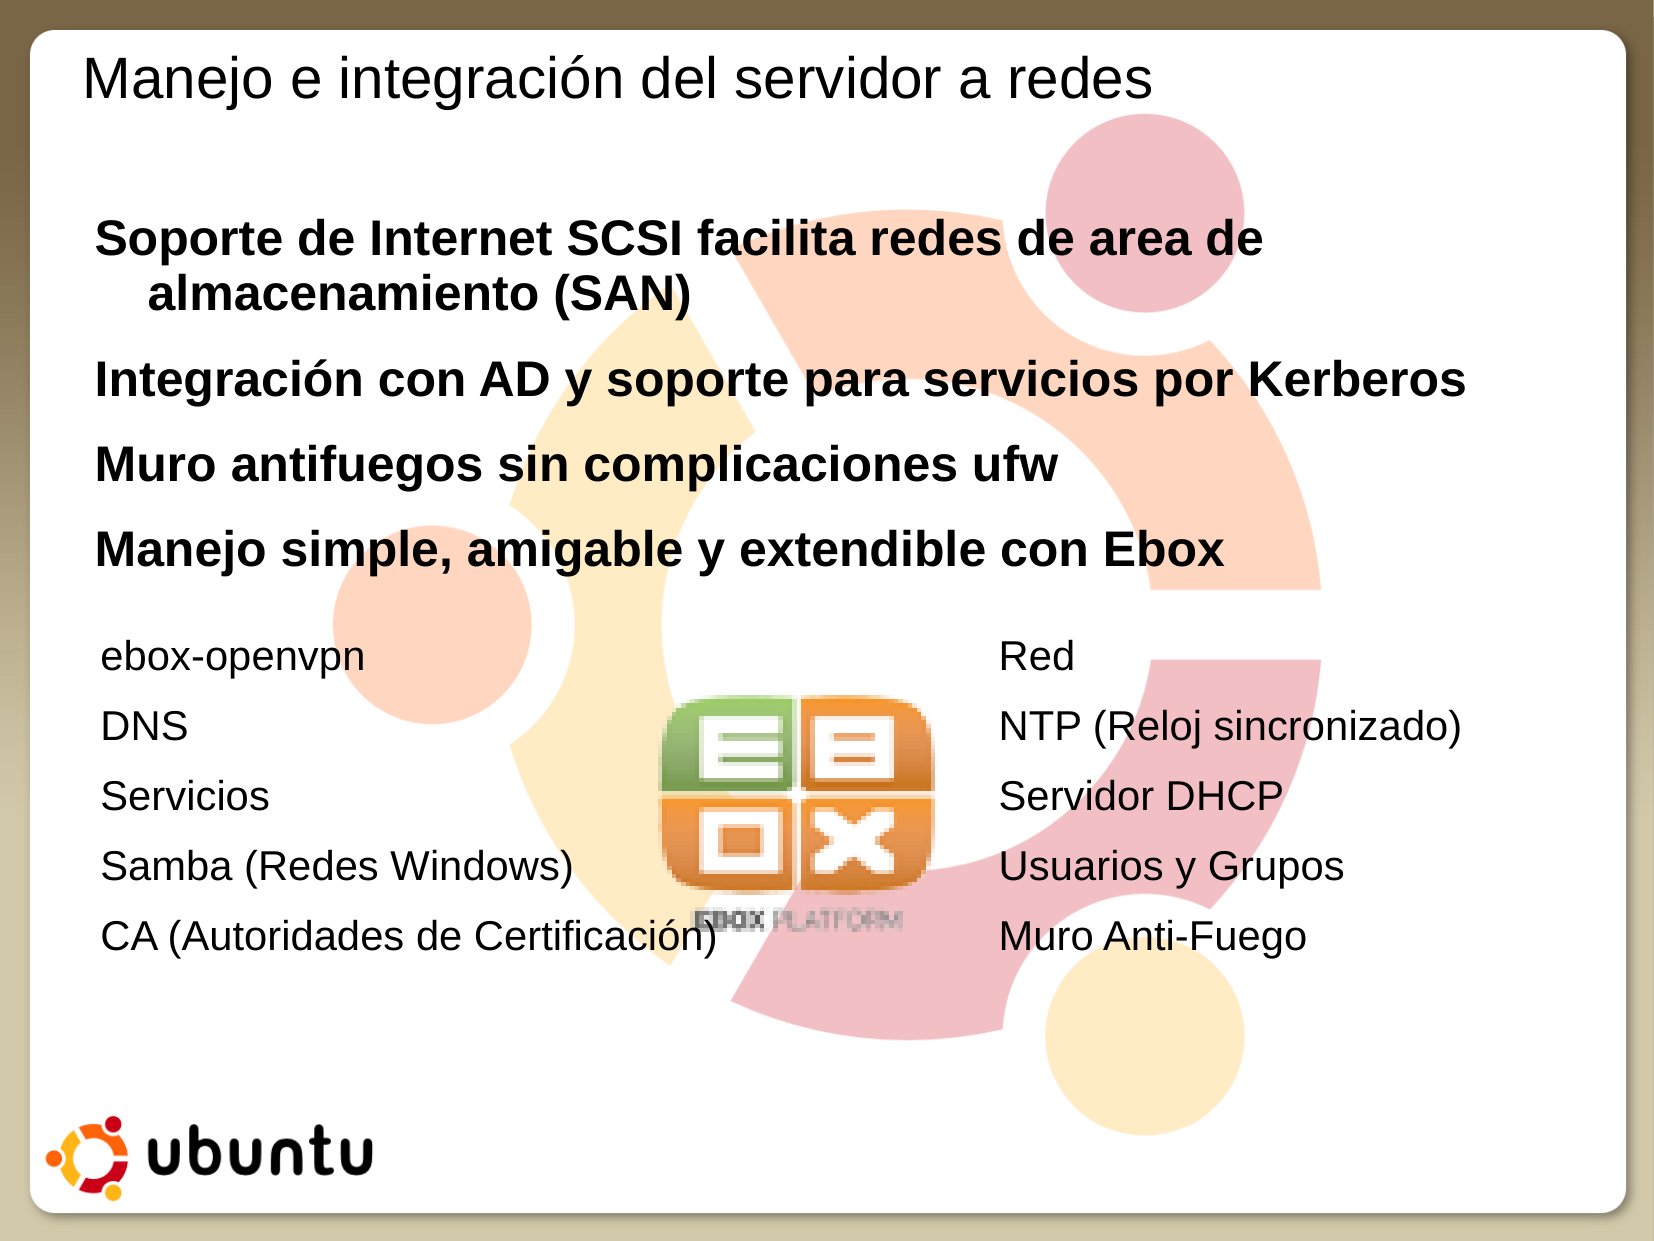

Manejo e integración del servidor a redes
# Soporte de Internet SCSI facilita redes de area de almacenamiento (SAN)
Integración con AD y soporte para servicios por Kerberos
Muro antifuegos sin complicaciones ufw
Manejo simple, amigable y extendible con Ebox
ebox-openvpn
DNS
Servicios
Samba (Redes Windows)
CA (Autoridades de Certificación)
Red
NTP (Reloj sincronizado)
Servidor DHCP
Usuarios y Grupos
Muro Anti-Fuego